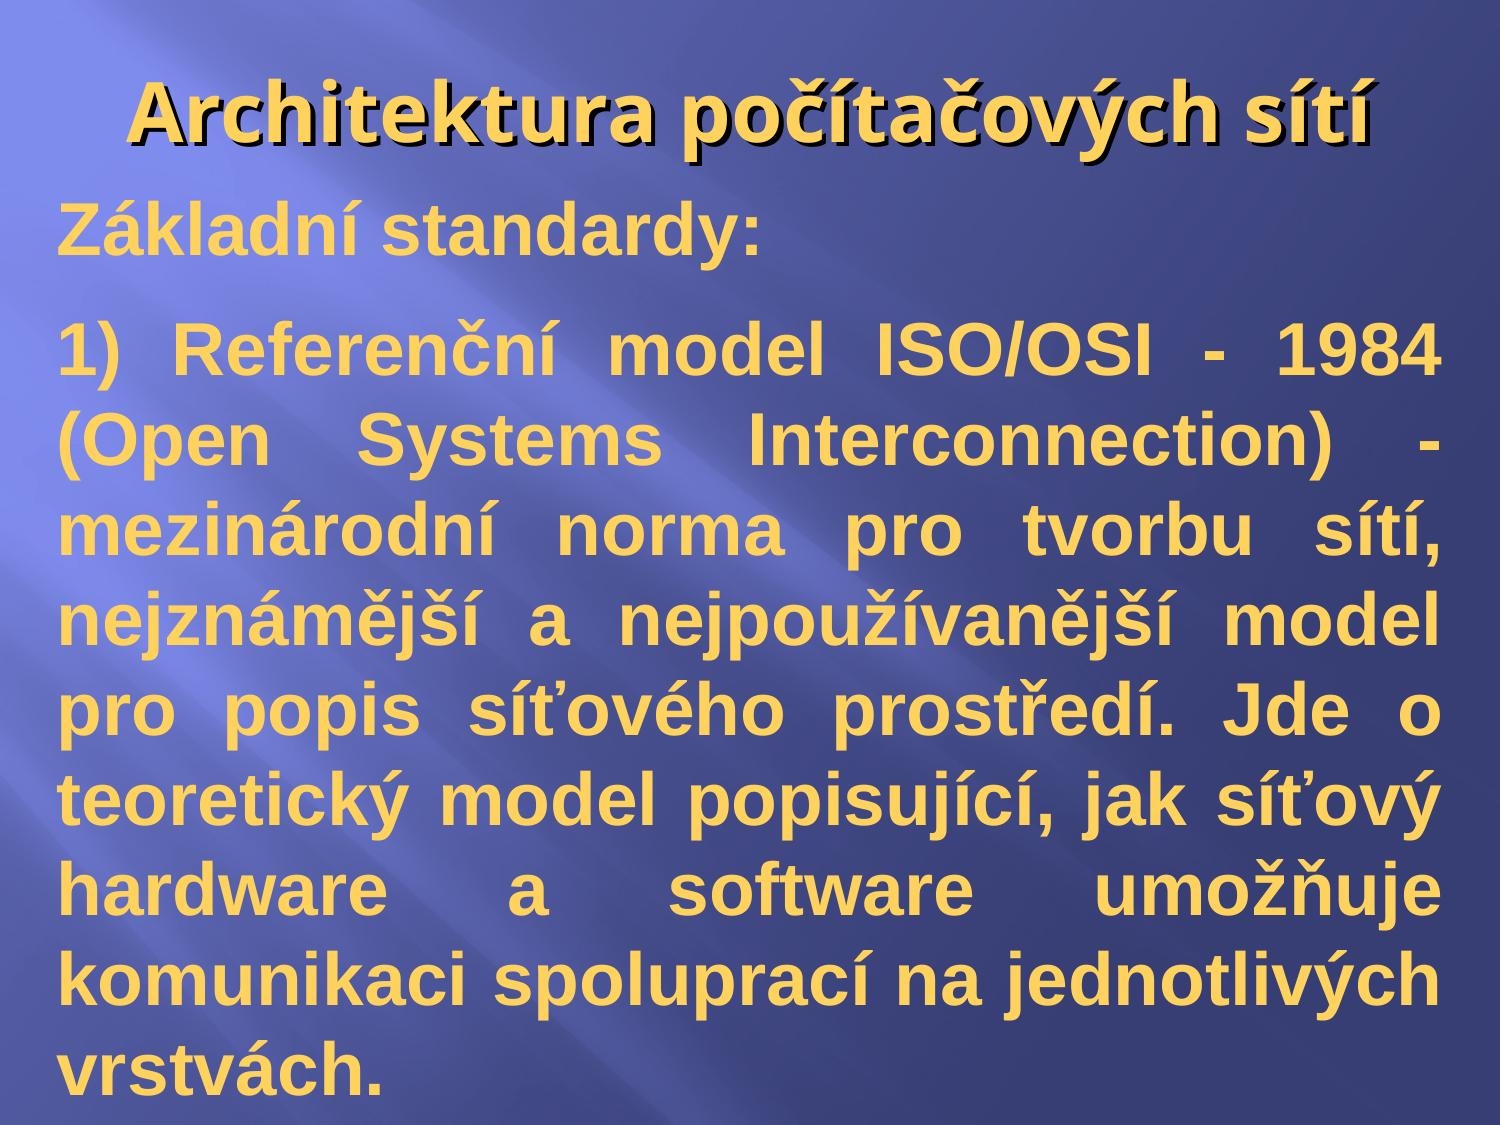

# Architektura počítačových sítí
Základní standardy:
1) Referenční model ISO/OSI - 1984 (Open Systems Interconnection) - mezinárodní norma pro tvorbu sítí, nejznámější a nejpoužívanější model pro popis síťového prostředí. Jde o teoretický model popisující, jak síťový hardware a software umožňuje komunikaci spoluprací na jednotlivých vrstvách.